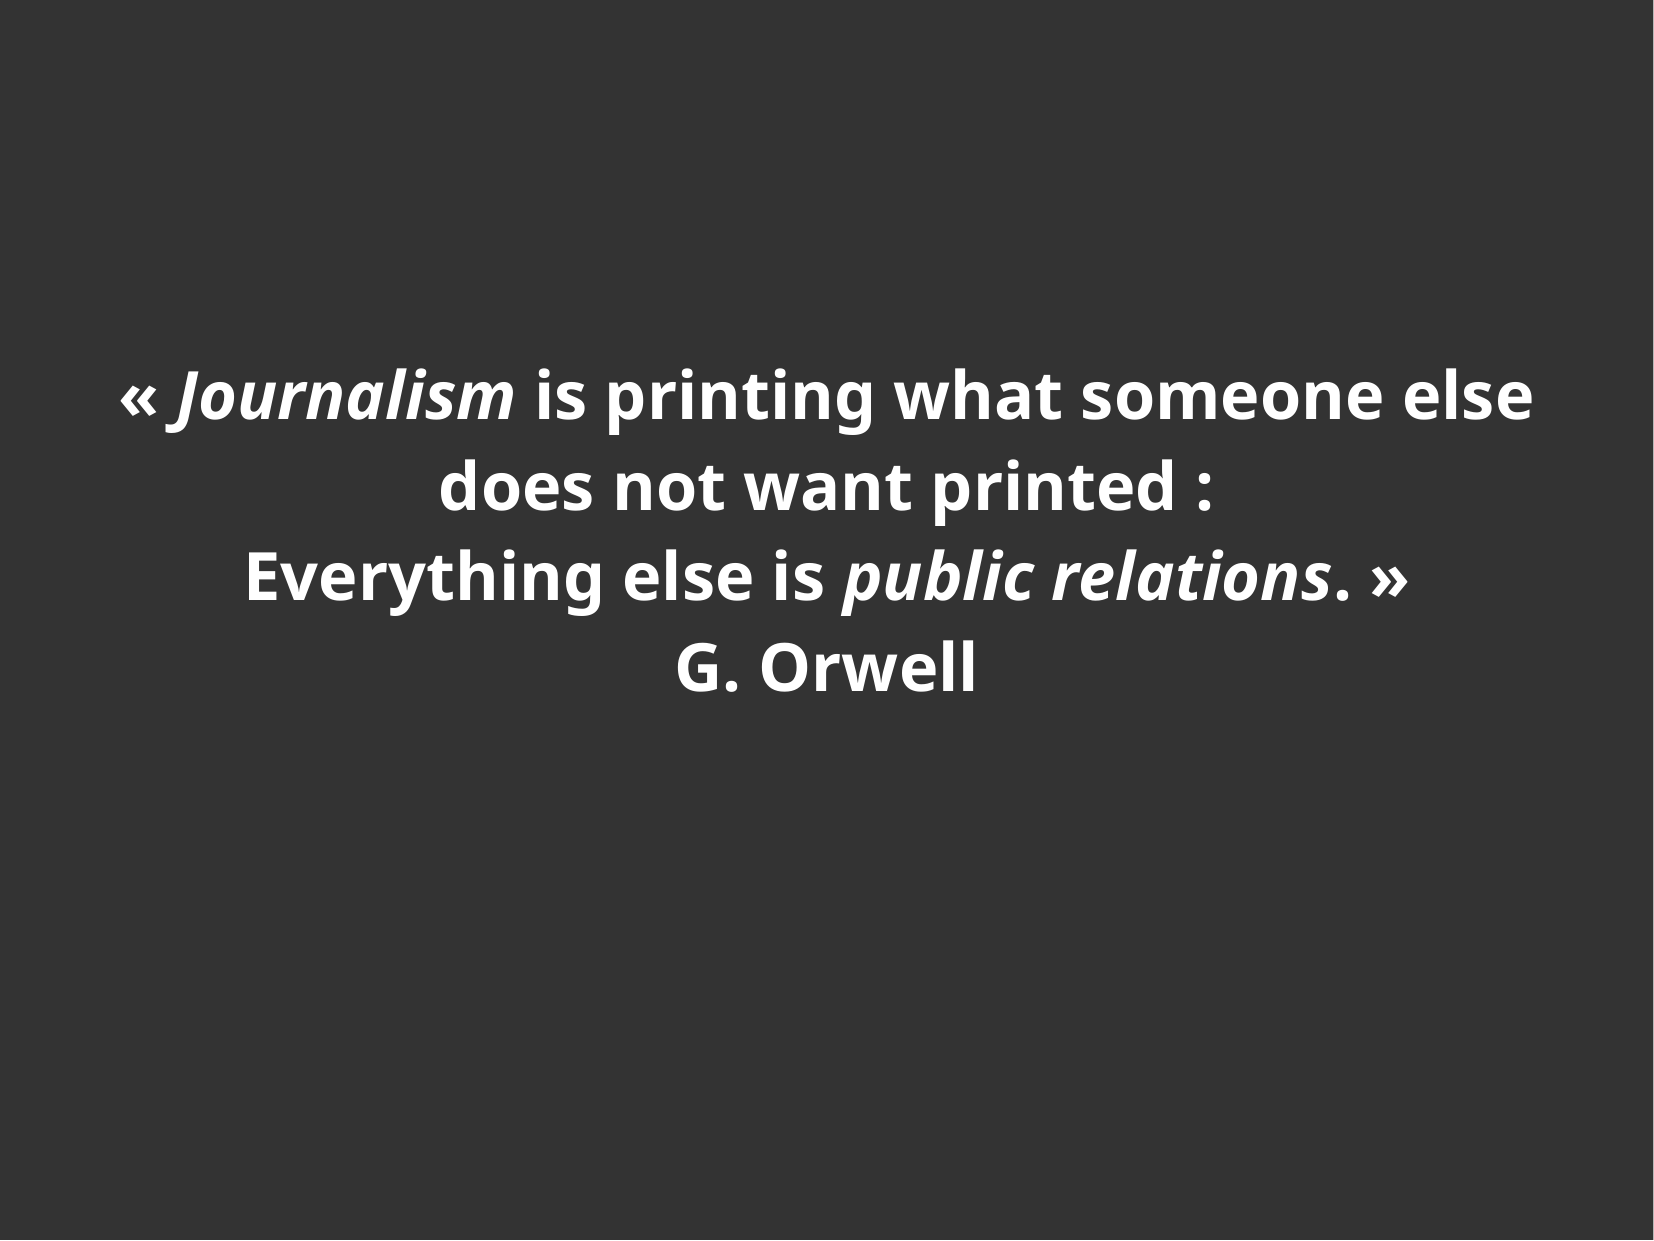

# « Journalism is printing what someone else does not want printed :
Everything else is public relations. »
G. Orwell